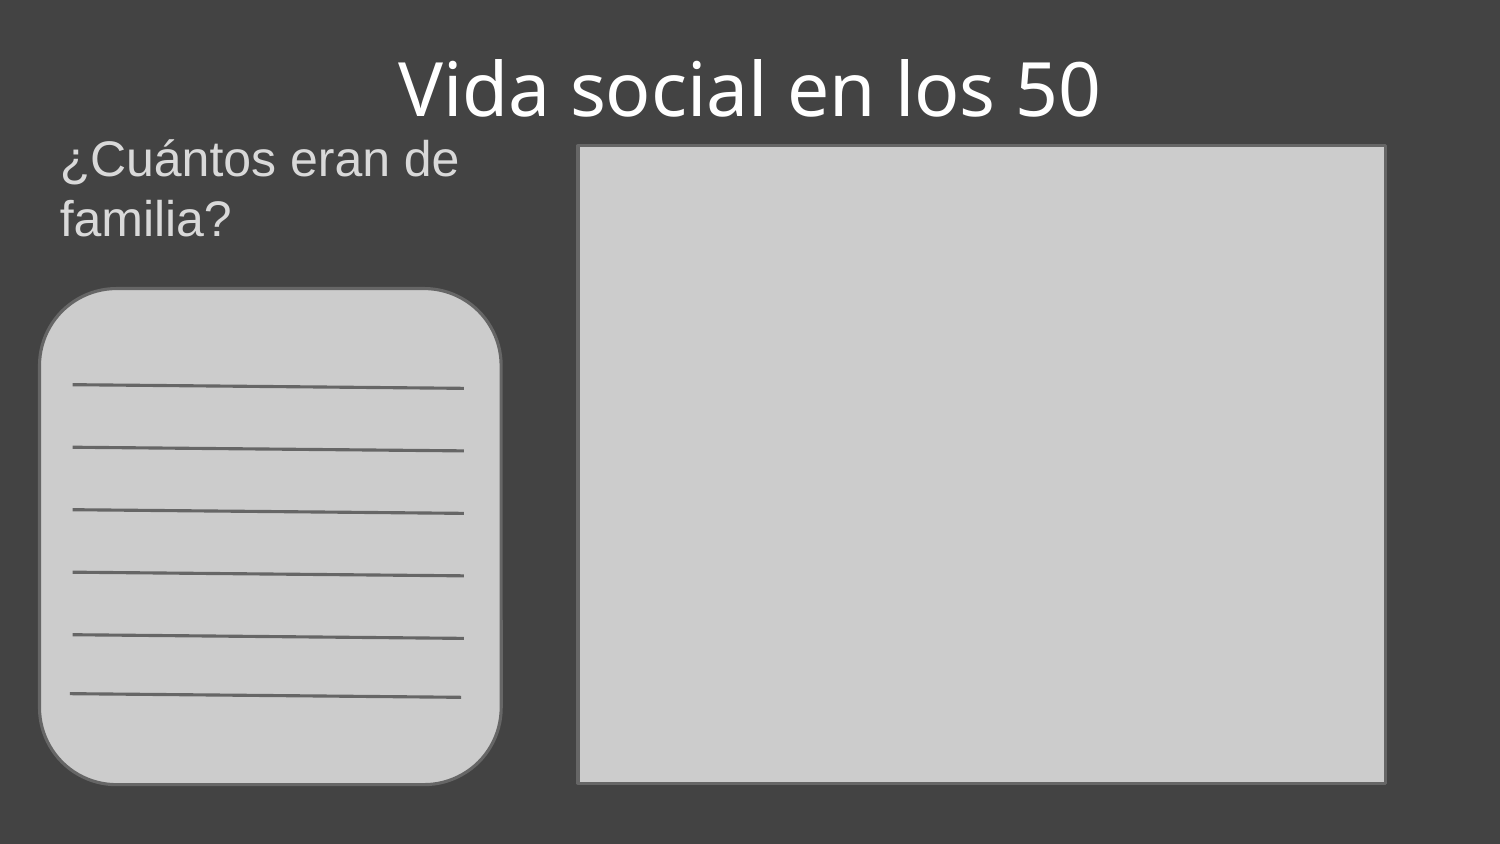

Vida social en los 50
¿Cuántos eran de familia?